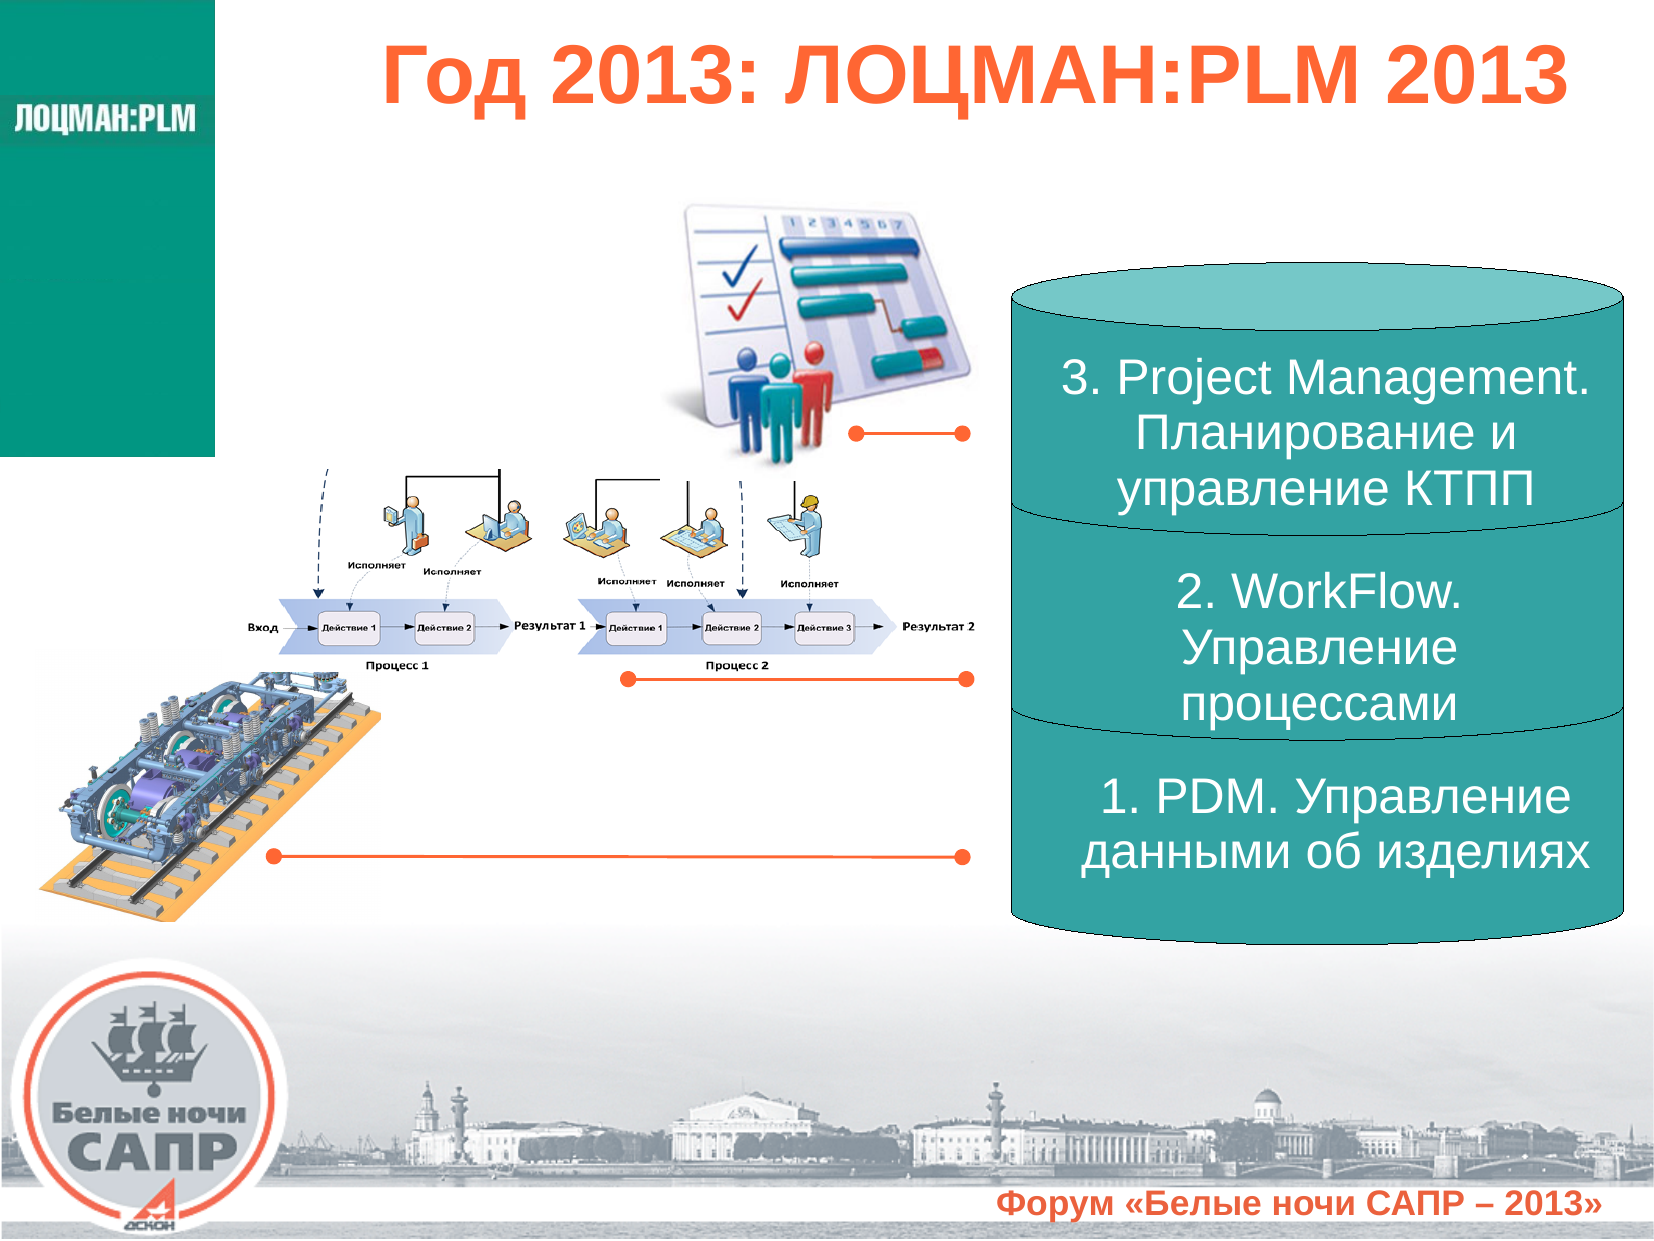

# Год 2013: ЛОЦМАН:PLM 2013
3. Project Management.
Планирование и управление КТПП
2. WorkFlow. Управление процессами
1. PDM. Управление данными об изделиях